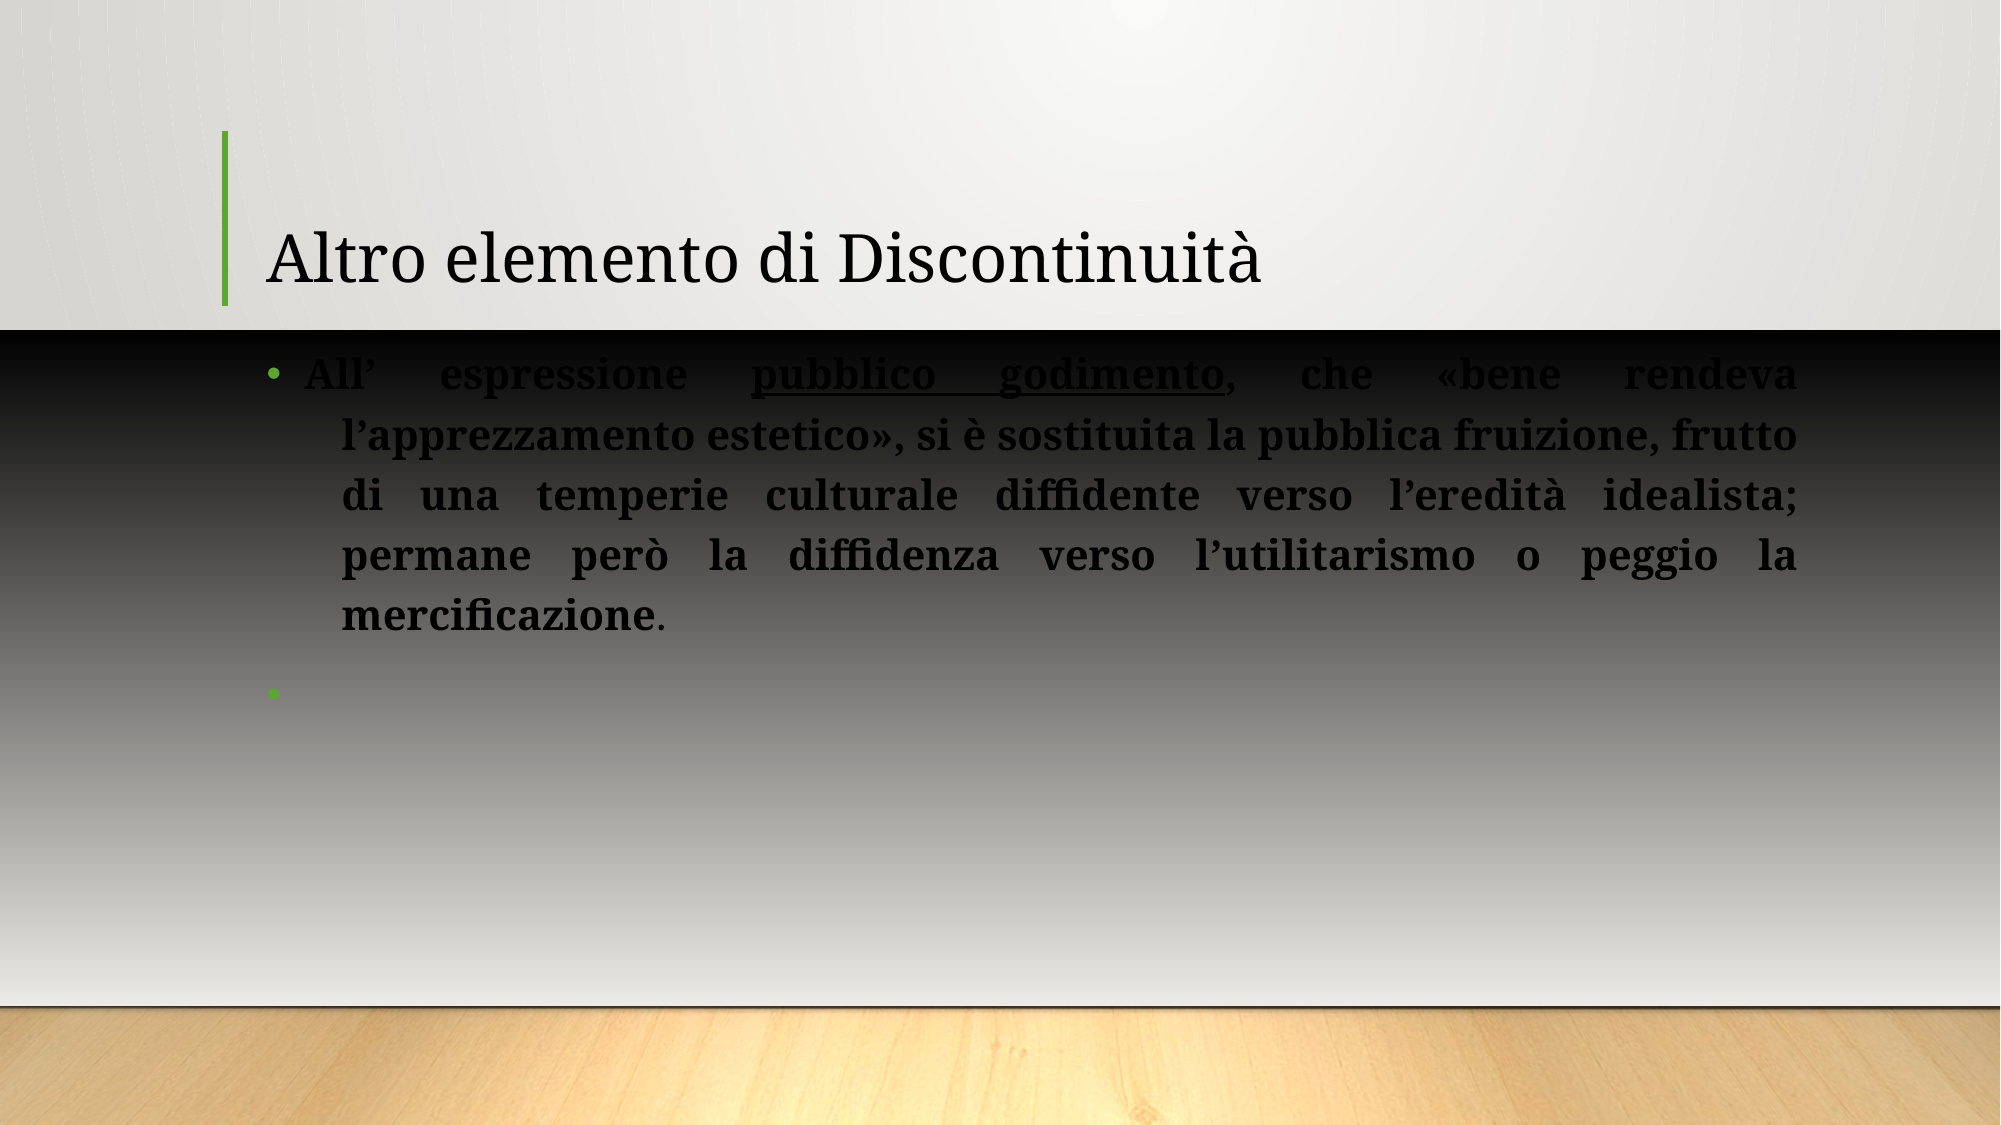

# Altro elemento di Discontinuità
All’ espressione pubblico godimento, che «bene rendeva l’apprezzamento estetico», si è sostituita la pubblica fruizione, frutto di una temperie culturale diffidente verso l’eredità idealista; permane però la diffidenza verso l’utilitarismo o peggio la mercificazione.